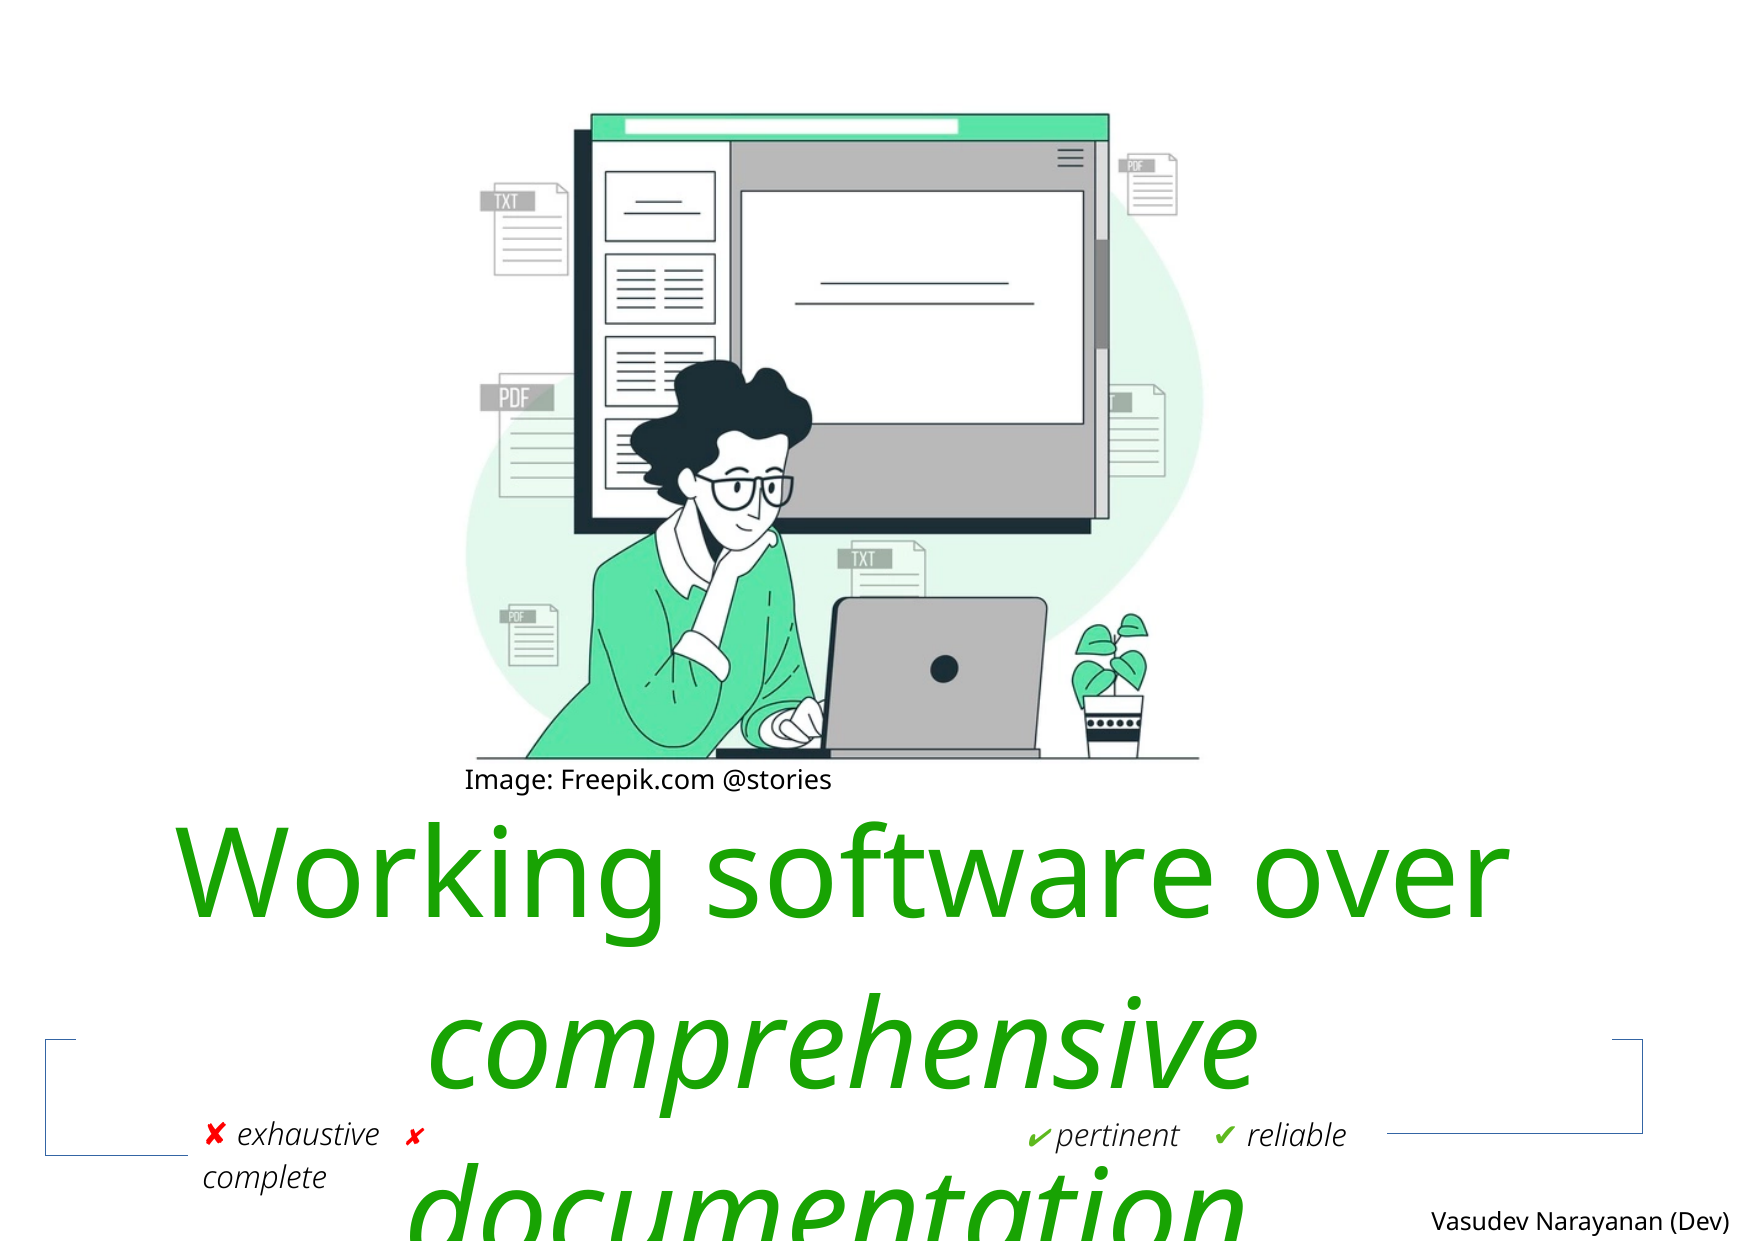

Image: Freepik.com @stories
Working software over comprehensive documentation.
✘ exhaustive ✘ complete
✔ pertinent ✔ reliable
Vasudev Narayanan (Dev)